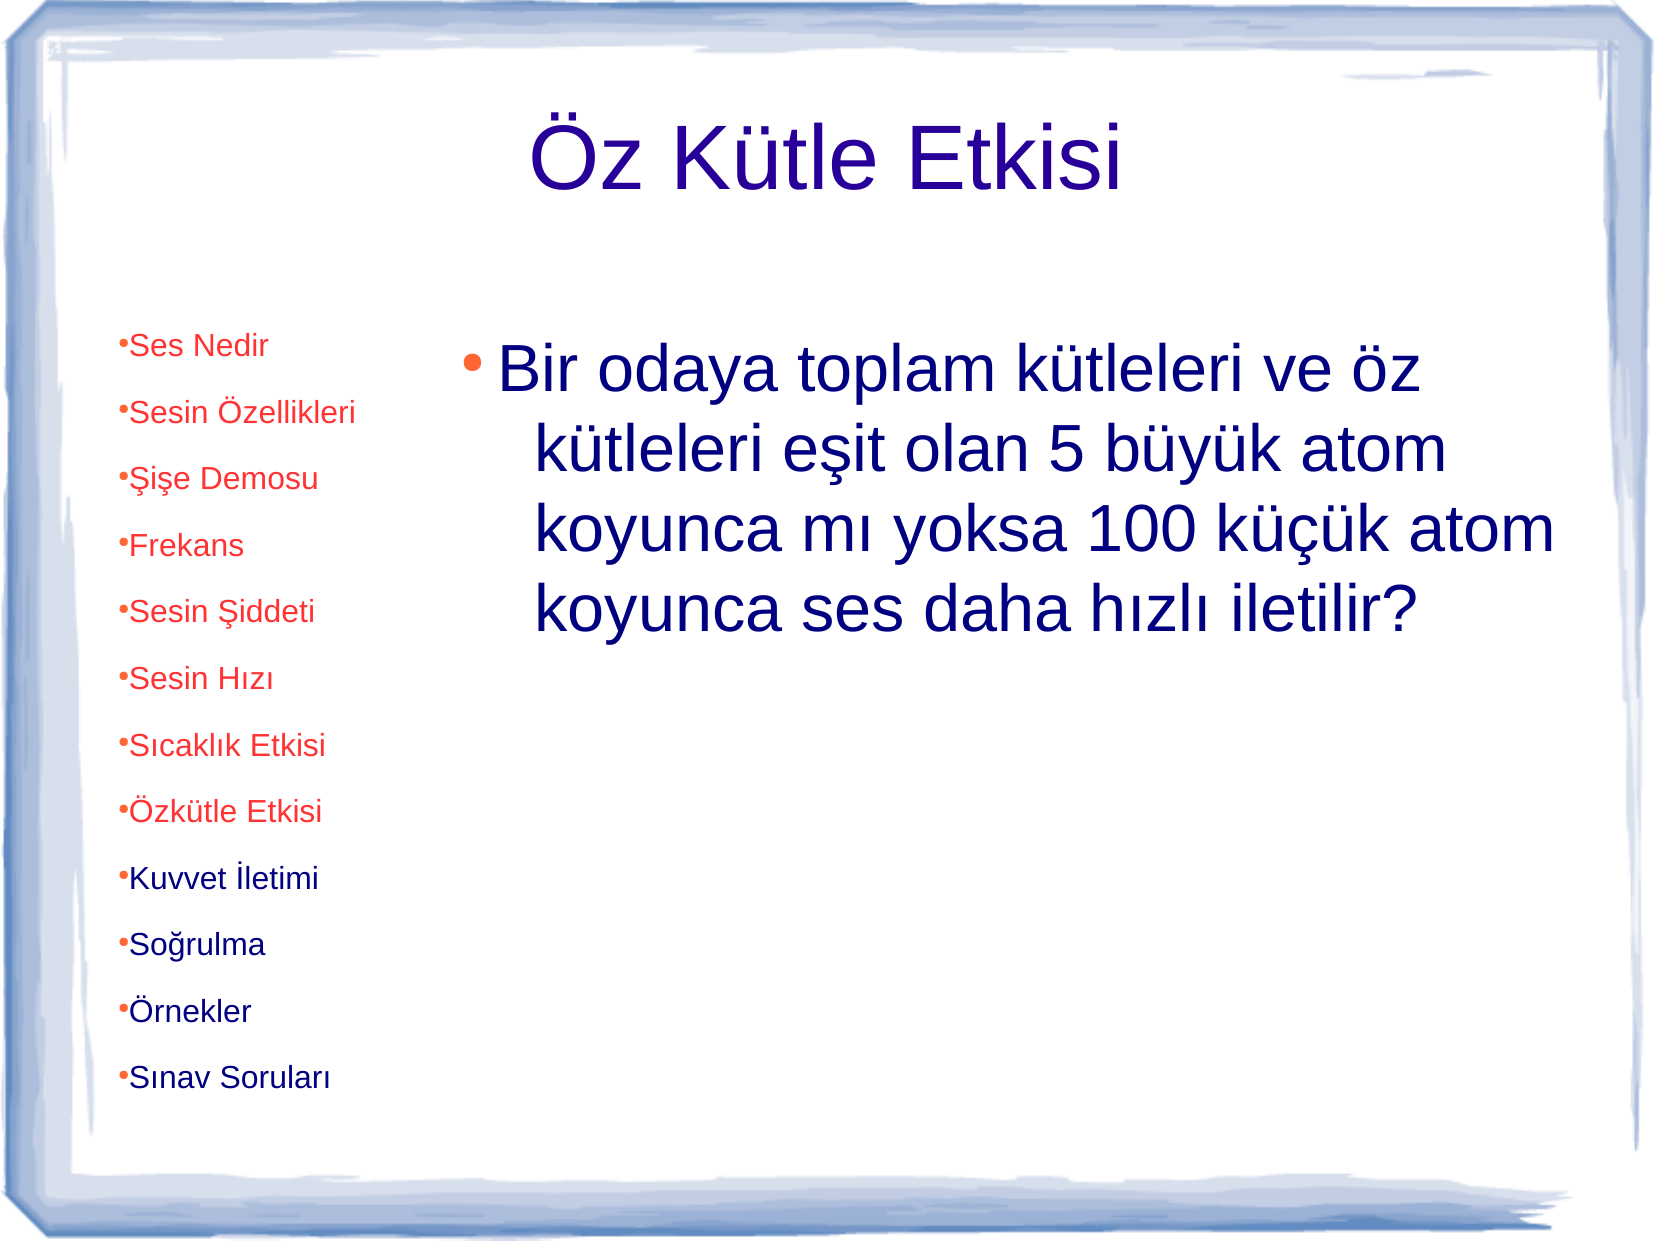

# Öz Kütle Etkisi
Ses Nedir
Sesin Özellikleri
Şişe Demosu
Frekans
Sesin Şiddeti
Sesin Hızı
Sıcaklık Etkisi
Özkütle Etkisi
Kuvvet İletimi
Soğrulma
Örnekler
Sınav Soruları
Bir odaya toplam kütleleri ve öz kütleleri eşit olan 5 büyük atom koyunca mı yoksa 100 küçük atom koyunca ses daha hızlı iletilir?